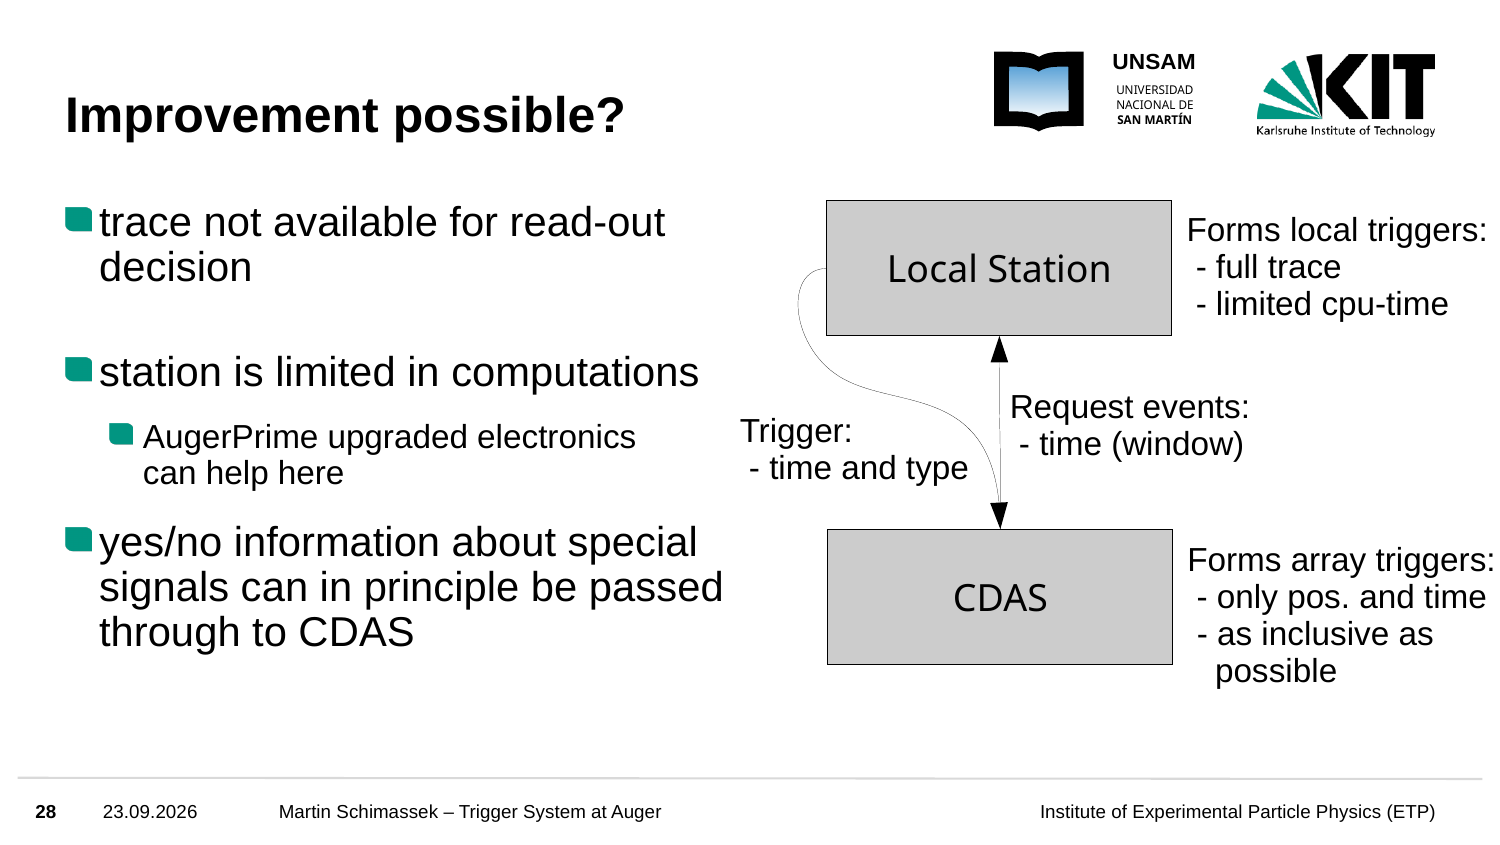

# Improvement possible?
trace not available for read-out decision
station is limited in computations
AugerPrime upgraded electronics
can help here
yes/no information about special signals can in principle be passed through to CDAS
Local Station
Forms local triggers:
 - full trace
 - limited cpu-time
Request events:
 - time (window)
Trigger:
 - time and type
CDAS
Forms array triggers:
 - only pos. and time
 - as inclusive as
 possible